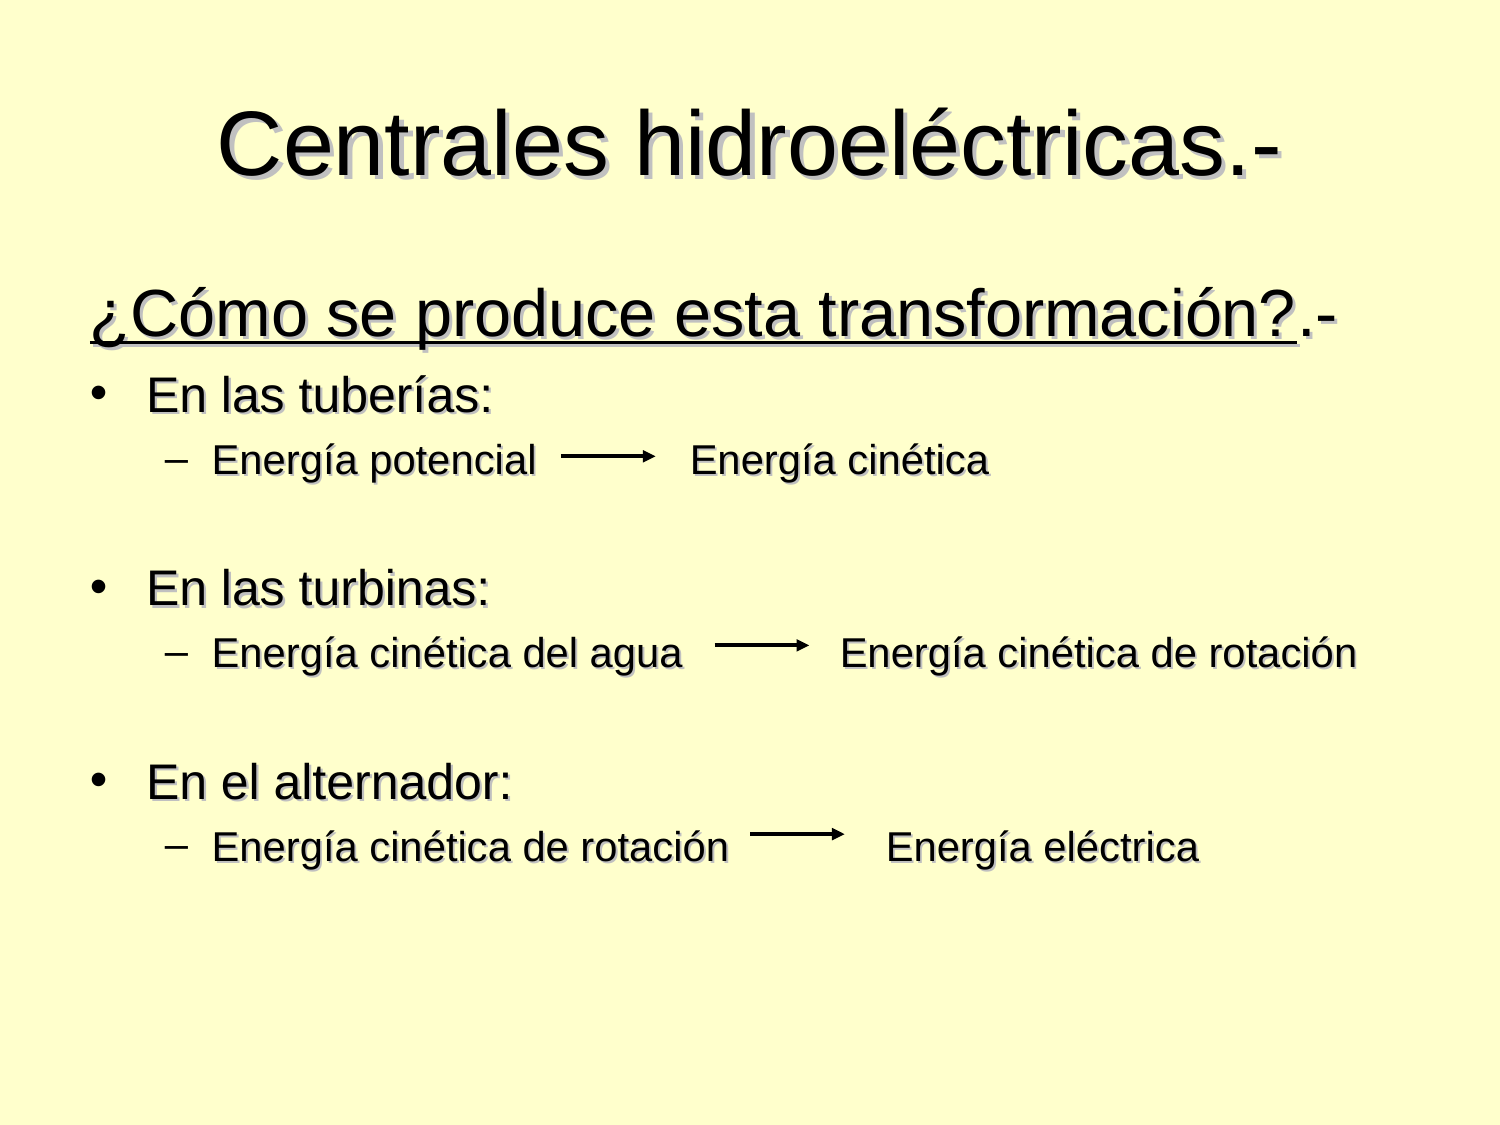

# Centrales hidroeléctricas.-
¿Cómo se produce esta transformación?.-
En las tuberías:
Energía potencial		Energía cinética
En las turbinas:
Energía cinética del agua		Energía cinética de rotación
En el alternador:
Energía cinética de rotación 	 Energía eléctrica